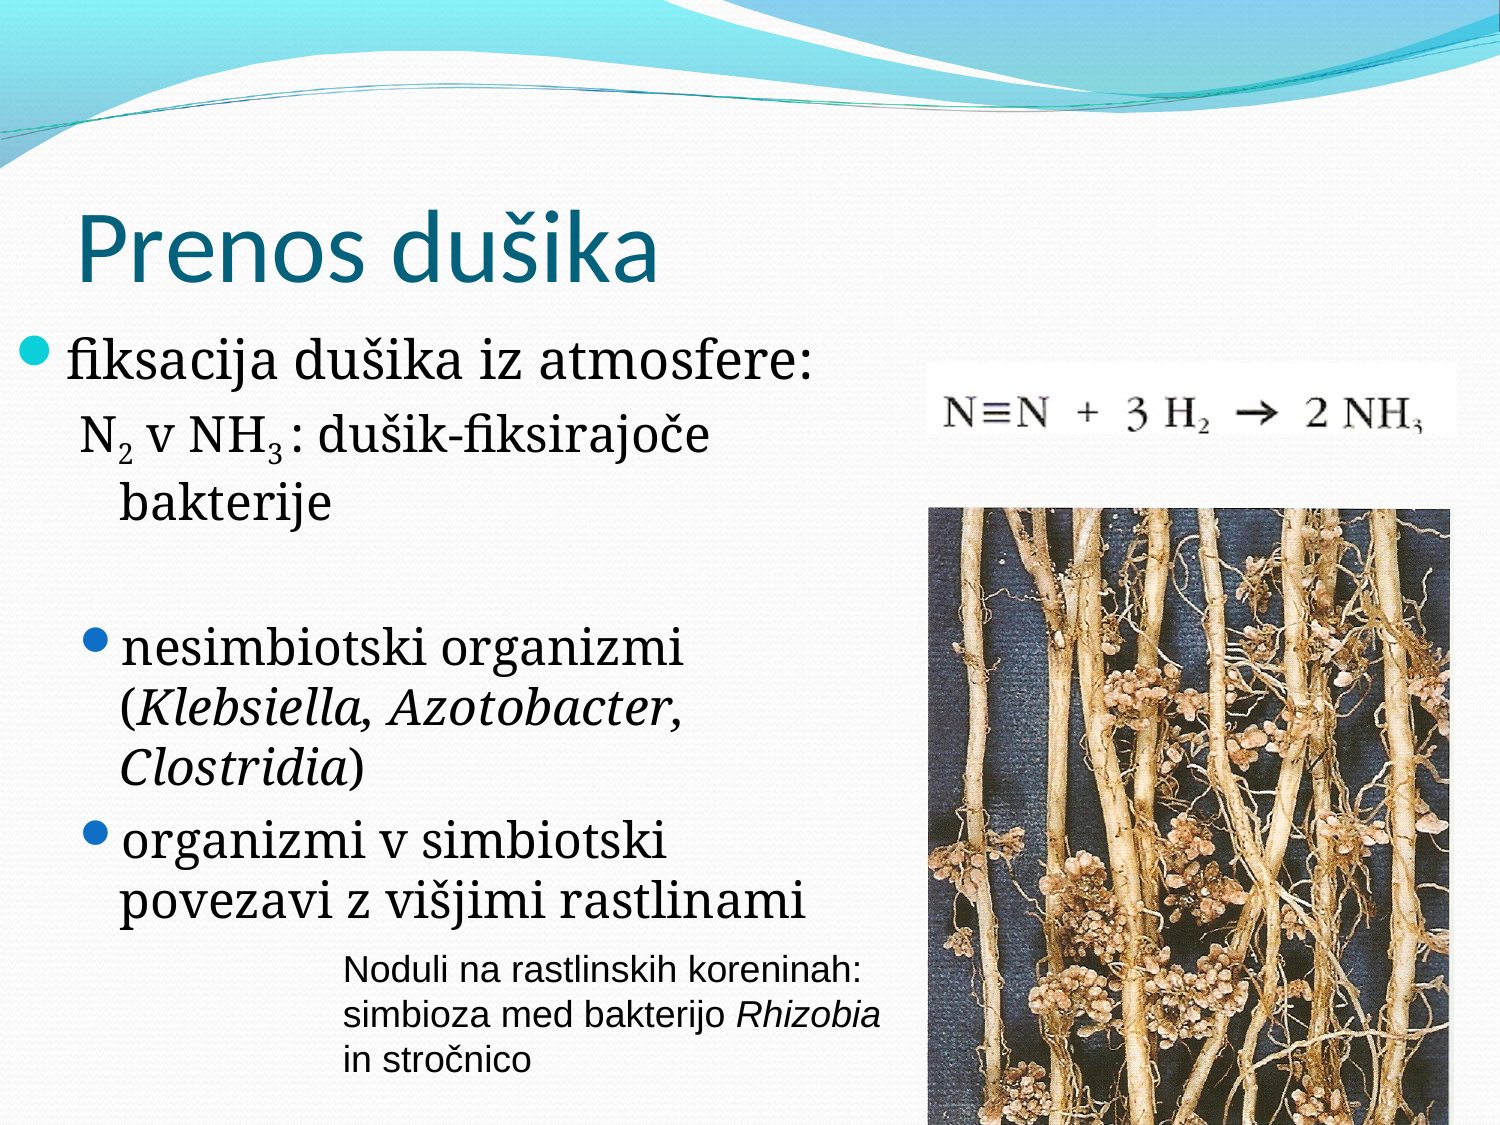

# Prenos dušika
fiksacija dušika iz atmosfere:
N2 v NH3 : dušik-fiksirajoče bakterije
nesimbiotski organizmi (Klebsiella, Azotobacter, Clostridia)
organizmi v simbiotski povezavi z višjimi rastlinami
Noduli na rastlinskih koreninah: simbioza med bakterijo Rhizobia in stročnico